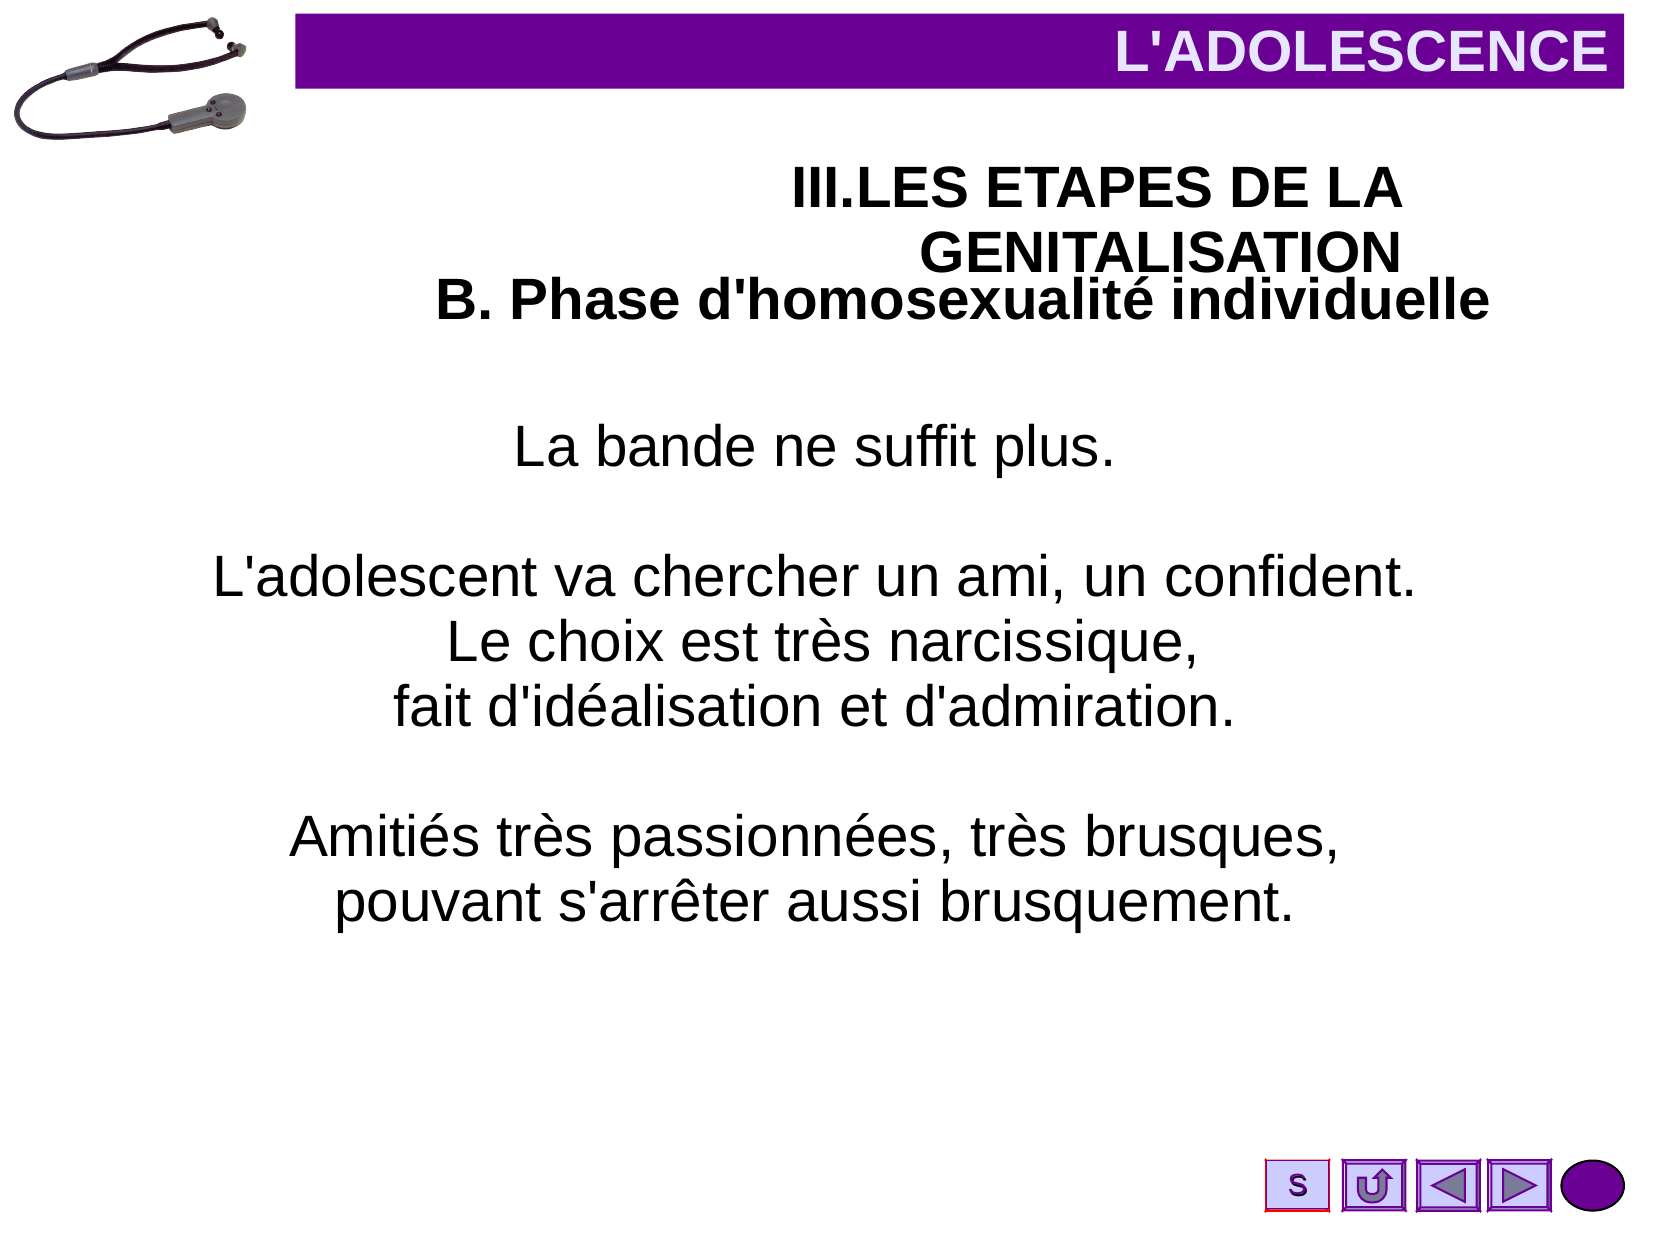

L'ADOLESCENCE
III.LES ETAPES DE LA GENITALISATION
La bande ne suffit plus.
L'adolescent va chercher un ami, un confident.
Le choix est très narcissique,
 fait d'idéalisation et d'admiration.
Amitiés très passionnées, très brusques,
pouvant s'arrêter aussi brusquement.
B. Phase d'homosexualité individuelle